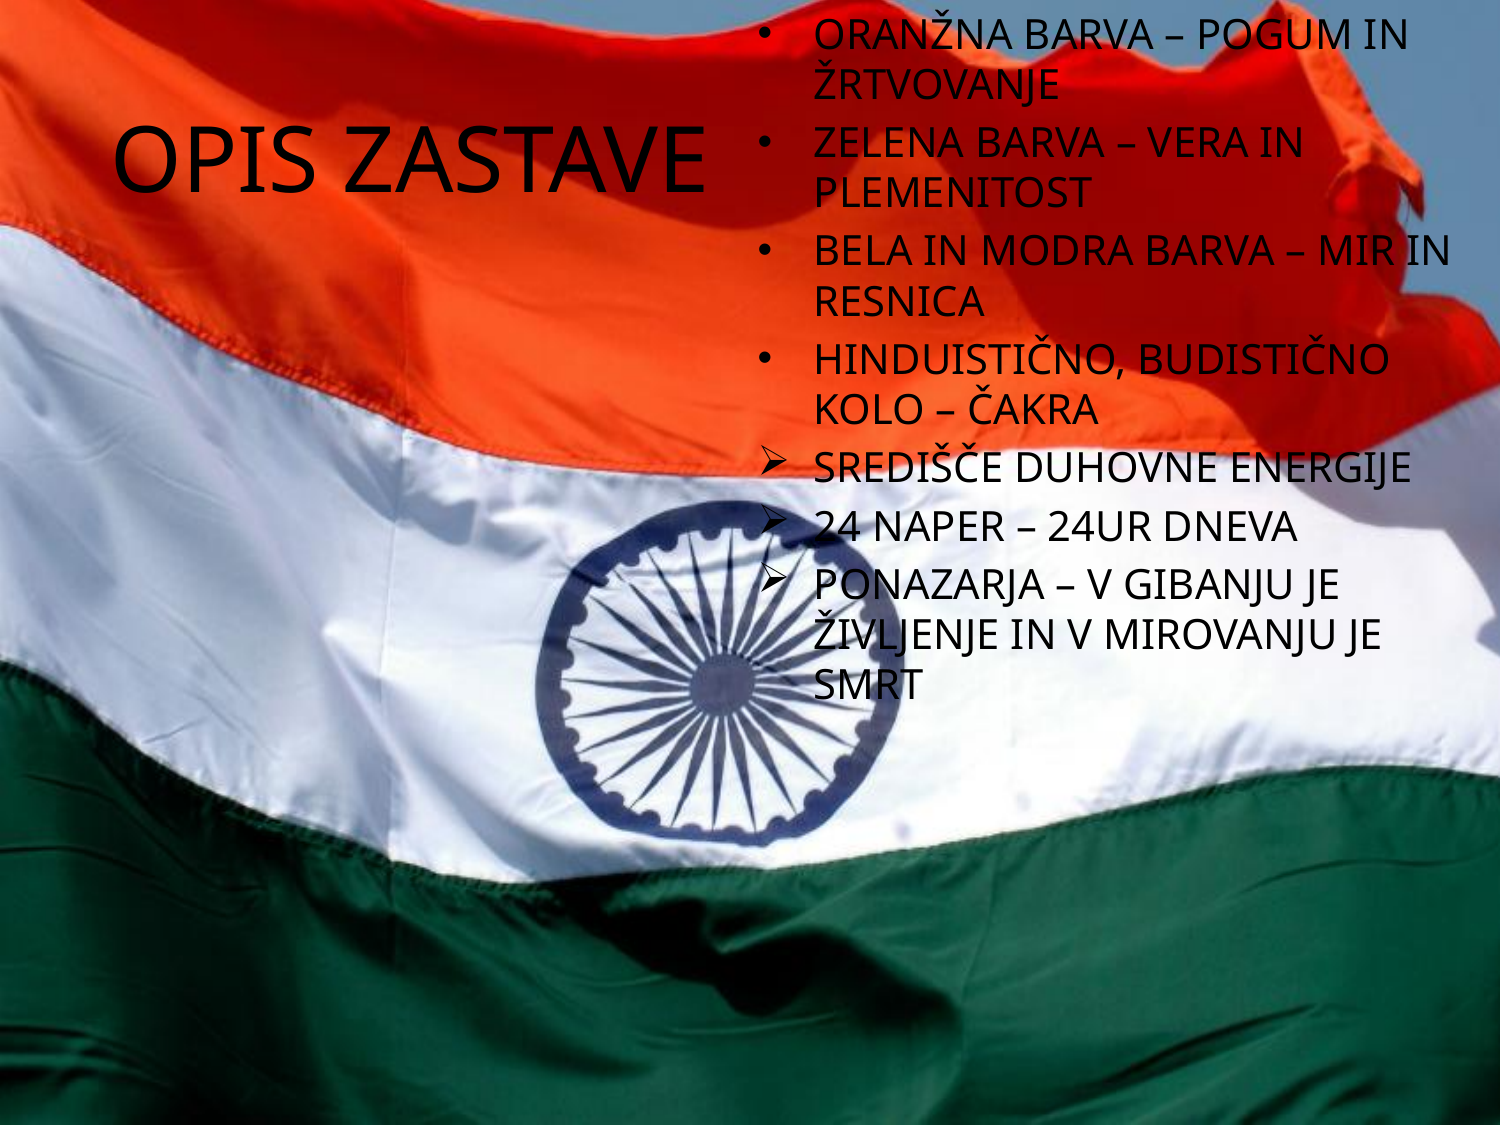

# OPIS ZASTAVE
ORANŽNA BARVA – POGUM IN ŽRTVOVANJE
ZELENA BARVA – VERA IN PLEMENITOST
BELA IN MODRA BARVA – MIR IN RESNICA
HINDUISTIČNO, BUDISTIČNO KOLO – ČAKRA
SREDIŠČE DUHOVNE ENERGIJE
24 NAPER – 24UR DNEVA
PONAZARJA – V GIBANJU JE ŽIVLJENJE IN V MIROVANJU JE SMRT